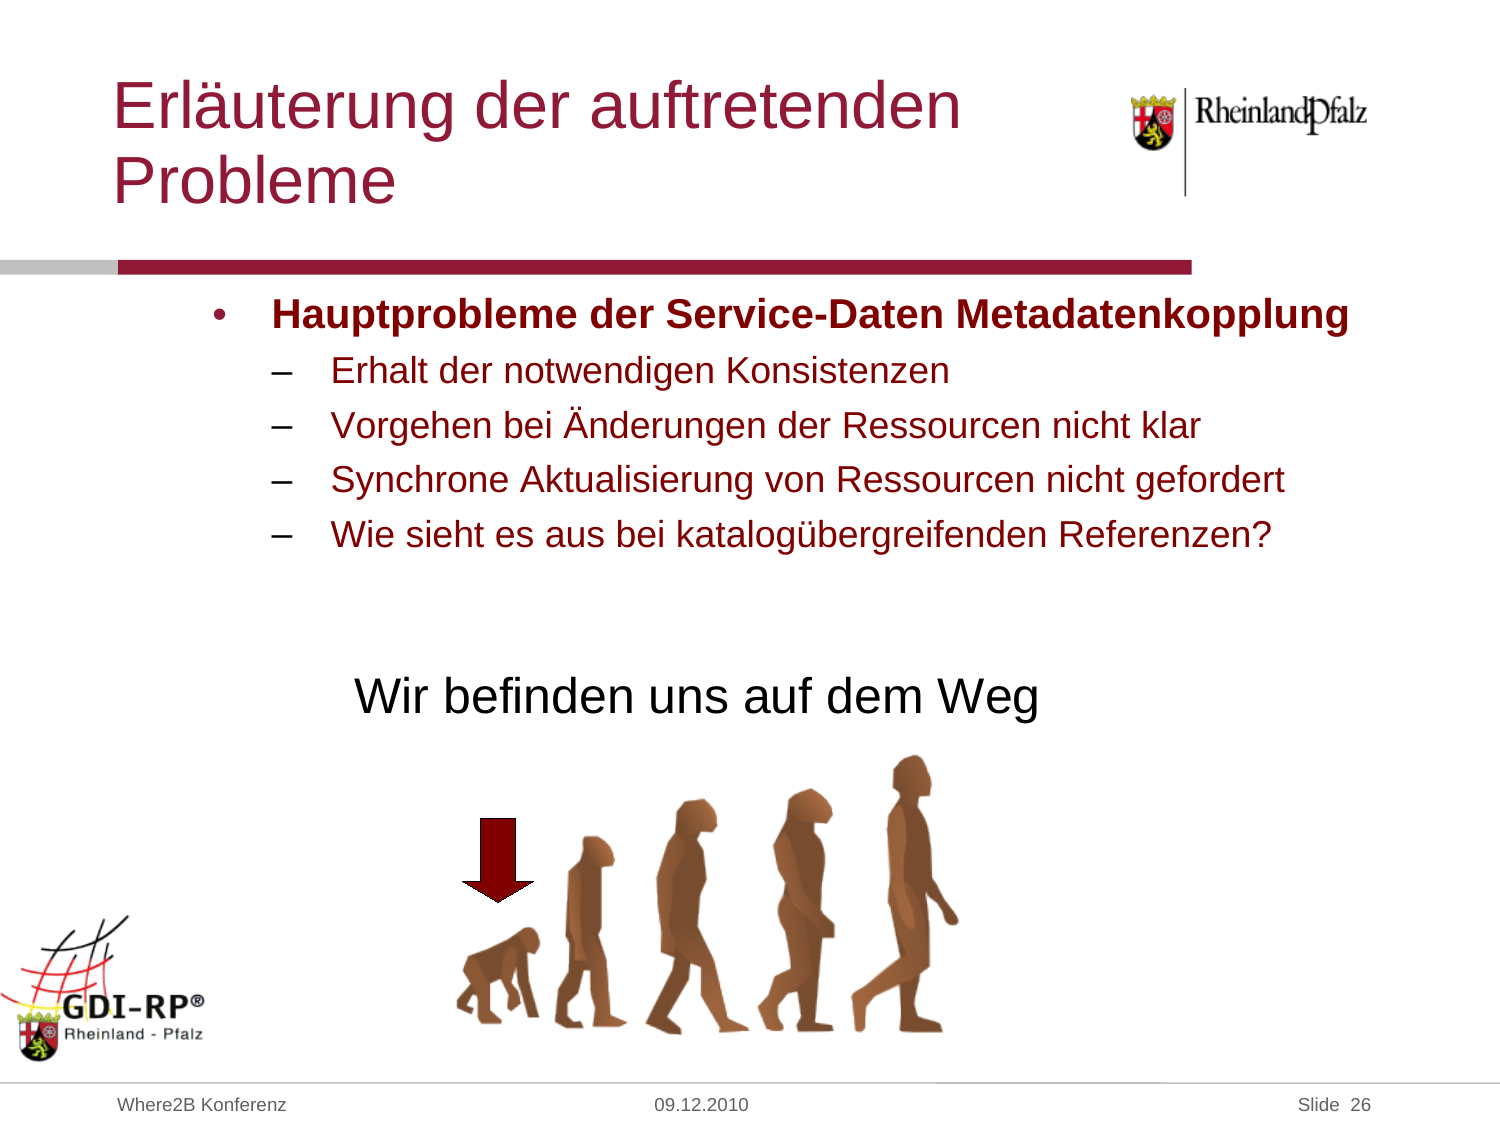

# Erläuterung der auftretenden Probleme
Hauptprobleme der Service-Daten Metadatenkopplung
Erhalt der notwendigen Konsistenzen
Vorgehen bei Änderungen der Ressourcen nicht klar
Synchrone Aktualisierung von Ressourcen nicht gefordert
Wie sieht es aus bei katalogübergreifenden Referenzen?
Wir befinden uns auf dem Weg